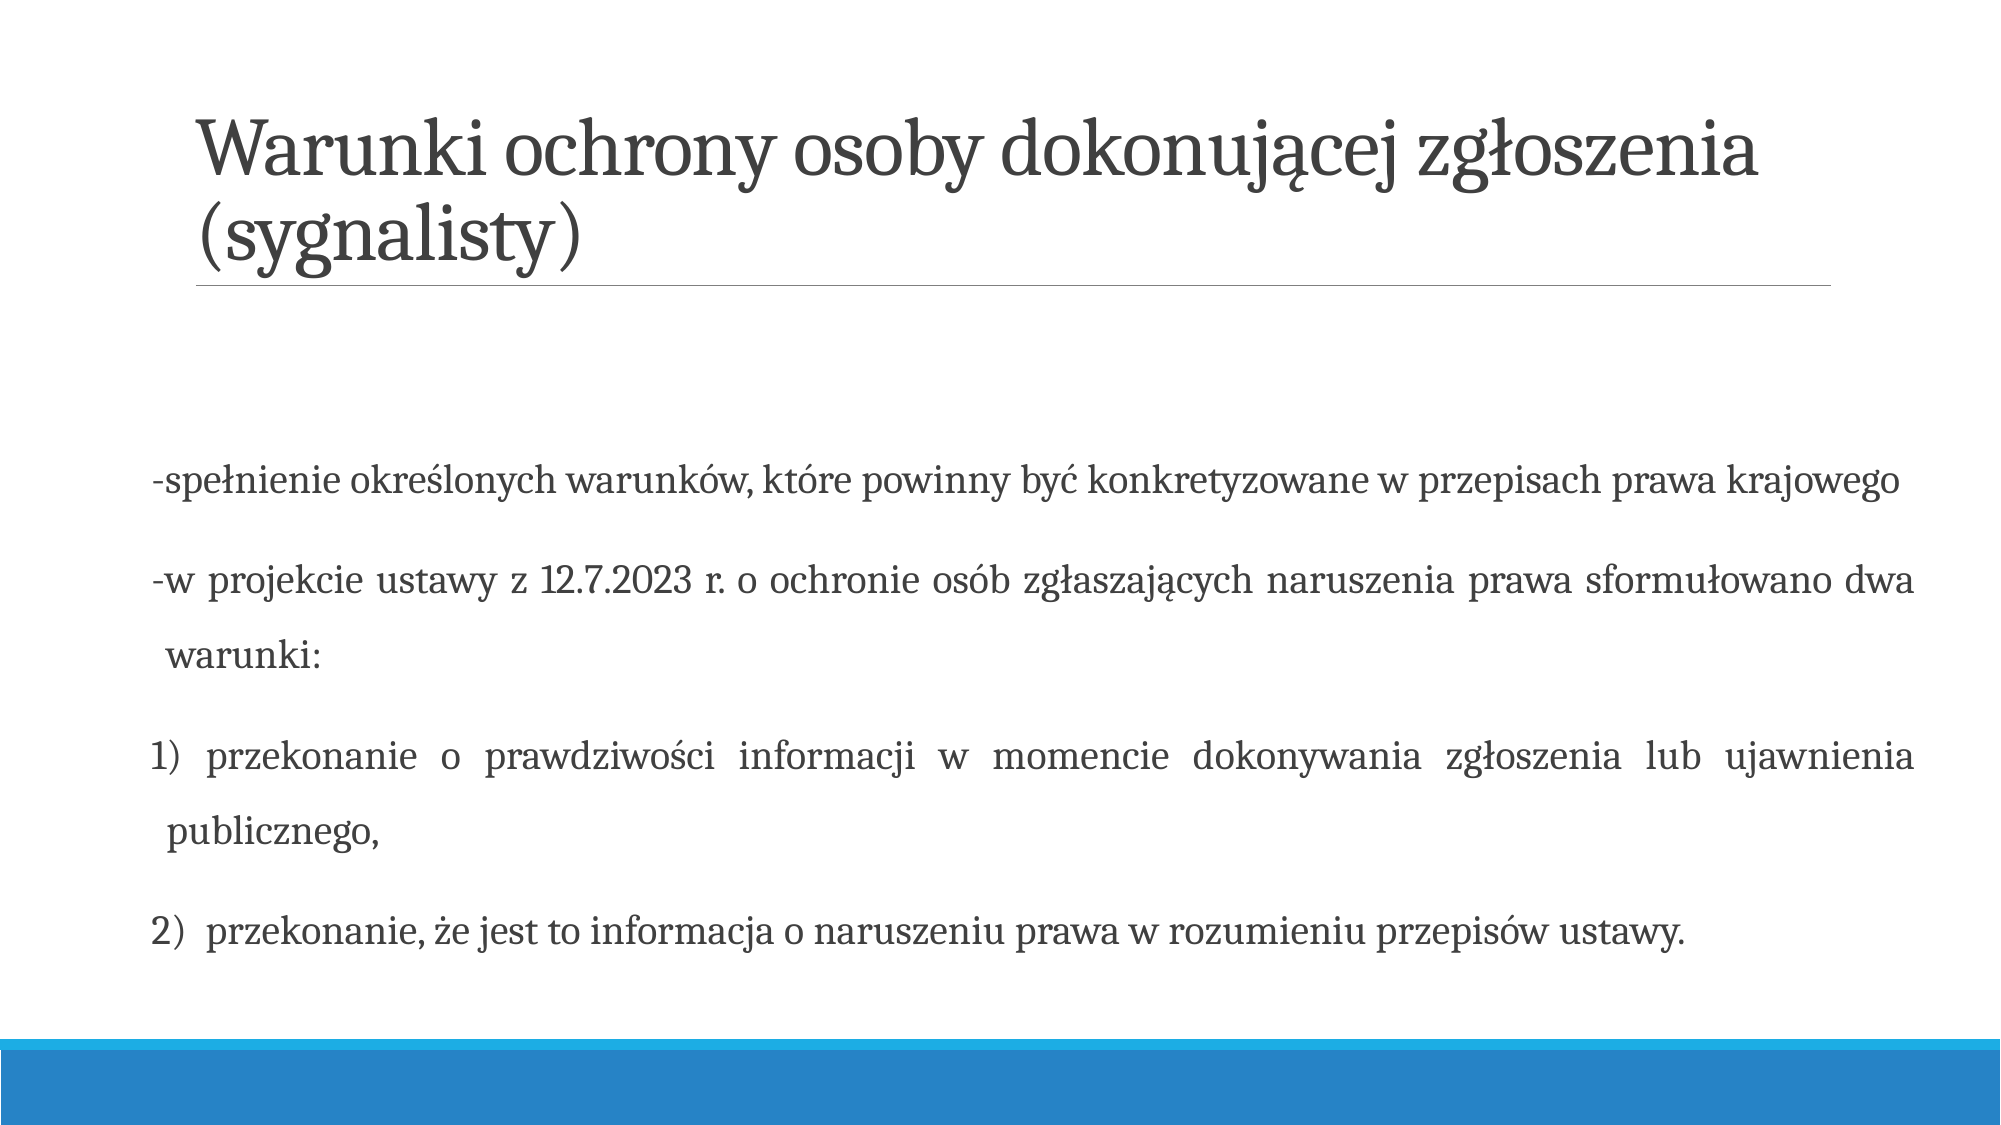

# Warunki ochrony osoby dokonującej zgłoszenia (sygnalisty)
-spełnienie określonych warunków, które powinny być konkretyzowane w przepisach prawa krajowego
-w projekcie ustawy z 12.7.2023 r. o ochronie osób zgłaszających naruszenia prawa sformułowano dwa warunki:
1) przekonanie o prawdziwości informacji w momencie dokonywania zgłoszenia lub ujawnienia publicznego,
2) przekonanie, że jest to informacja o naruszeniu prawa w rozumieniu przepisów ustawy.